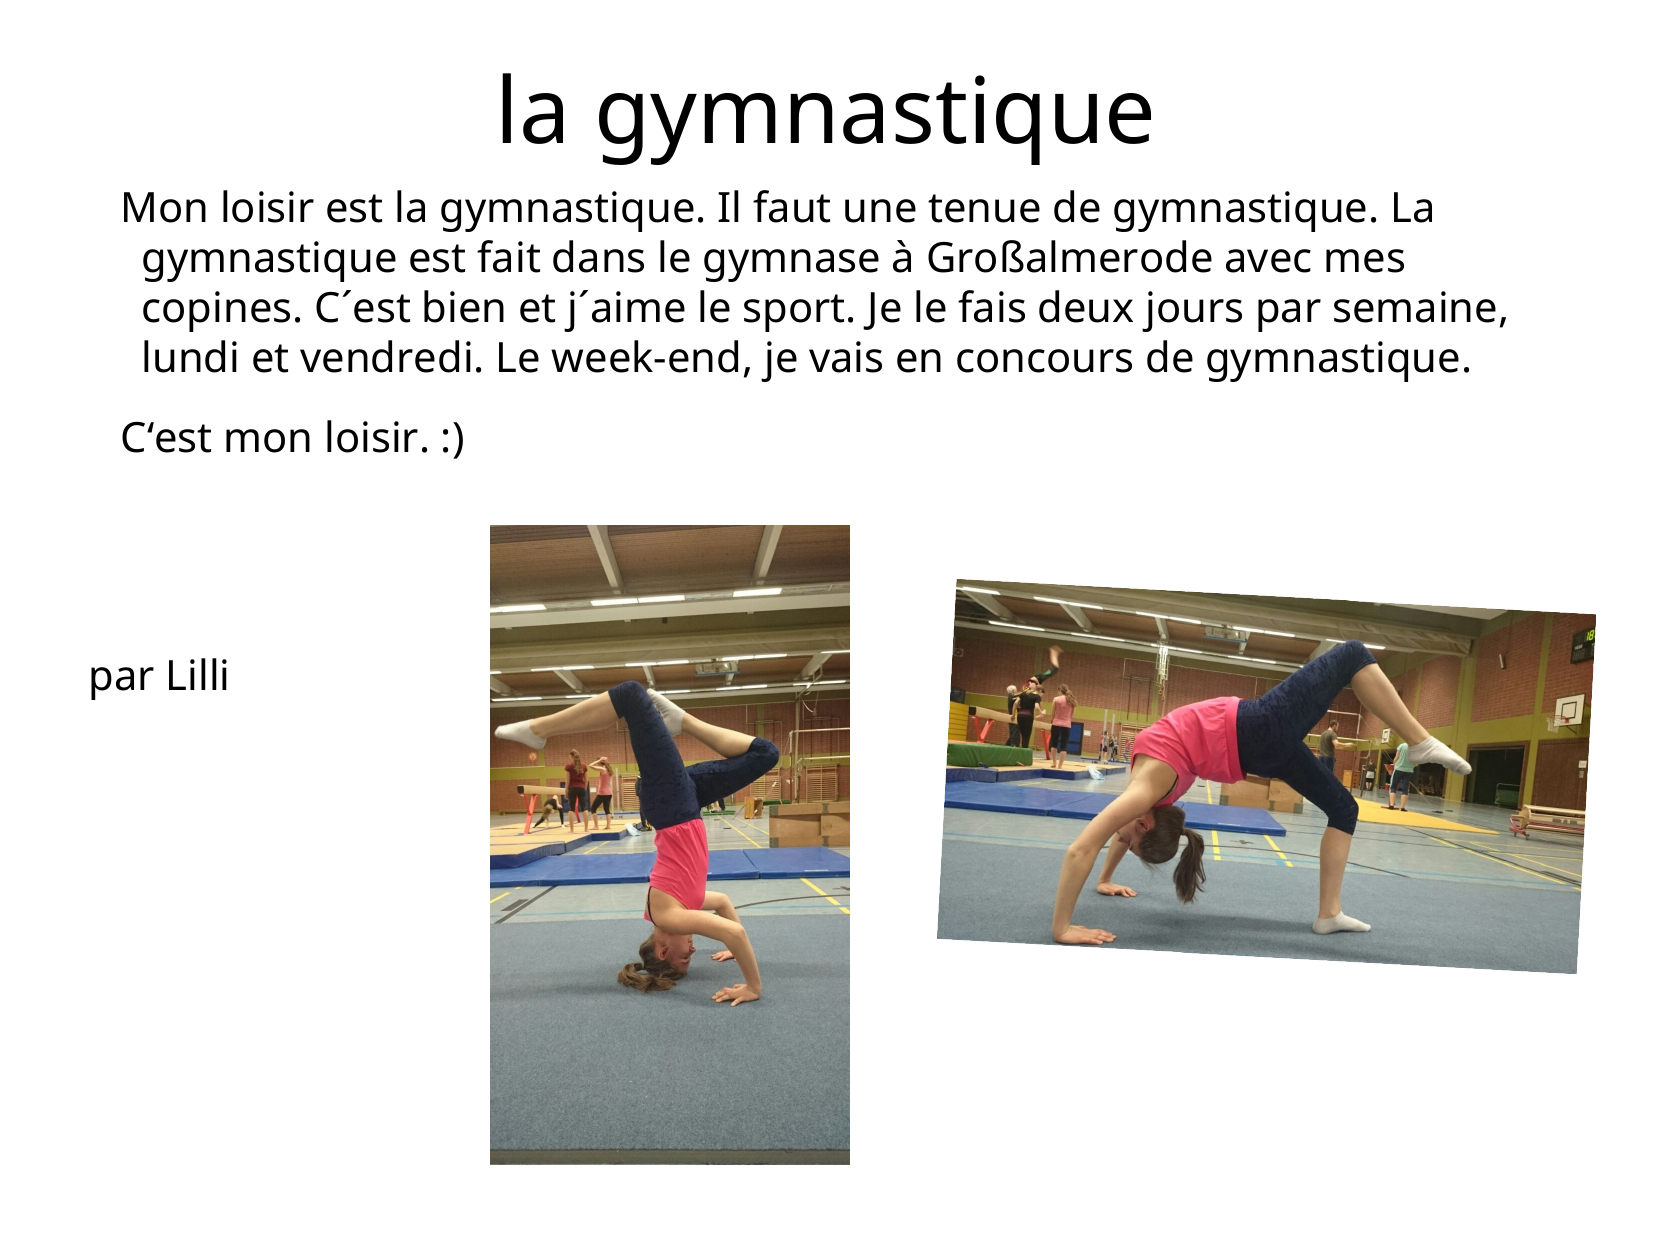

# la gymnastique
 Mon loisir est la gymnastique. Il faut une tenue de gymnastique. La gymnastique est fait dans le gymnase à Großalmerode avec mes copines. C´est bien et j´aime le sport. Je le fais deux jours par semaine, lundi et vendredi. Le week-end, je vais en concours de gymnastique.
 C‘est mon loisir. :)
par Lilli